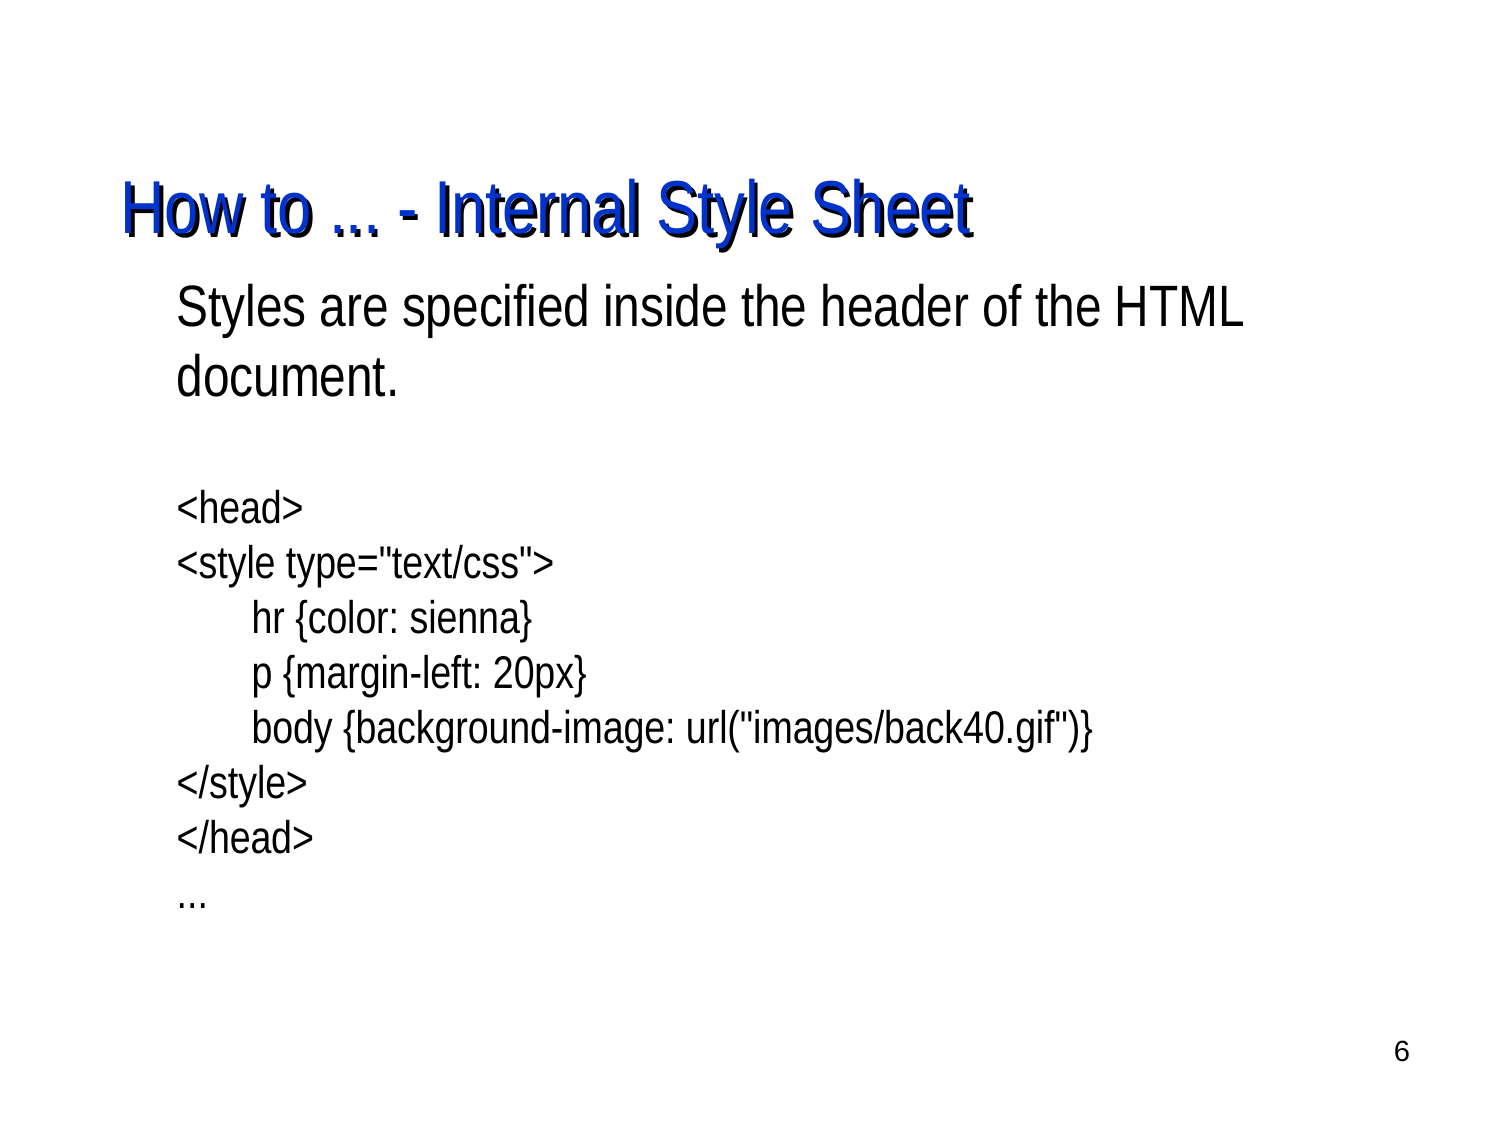

How to ... - Internal Style Sheet
Styles are specified inside the header of the HTML document.
<head>
<style type="text/css">
	hr {color: sienna}
	p {margin-left: 20px}
	body {background-image: url("images/back40.gif")}
</style>
</head>
...
6